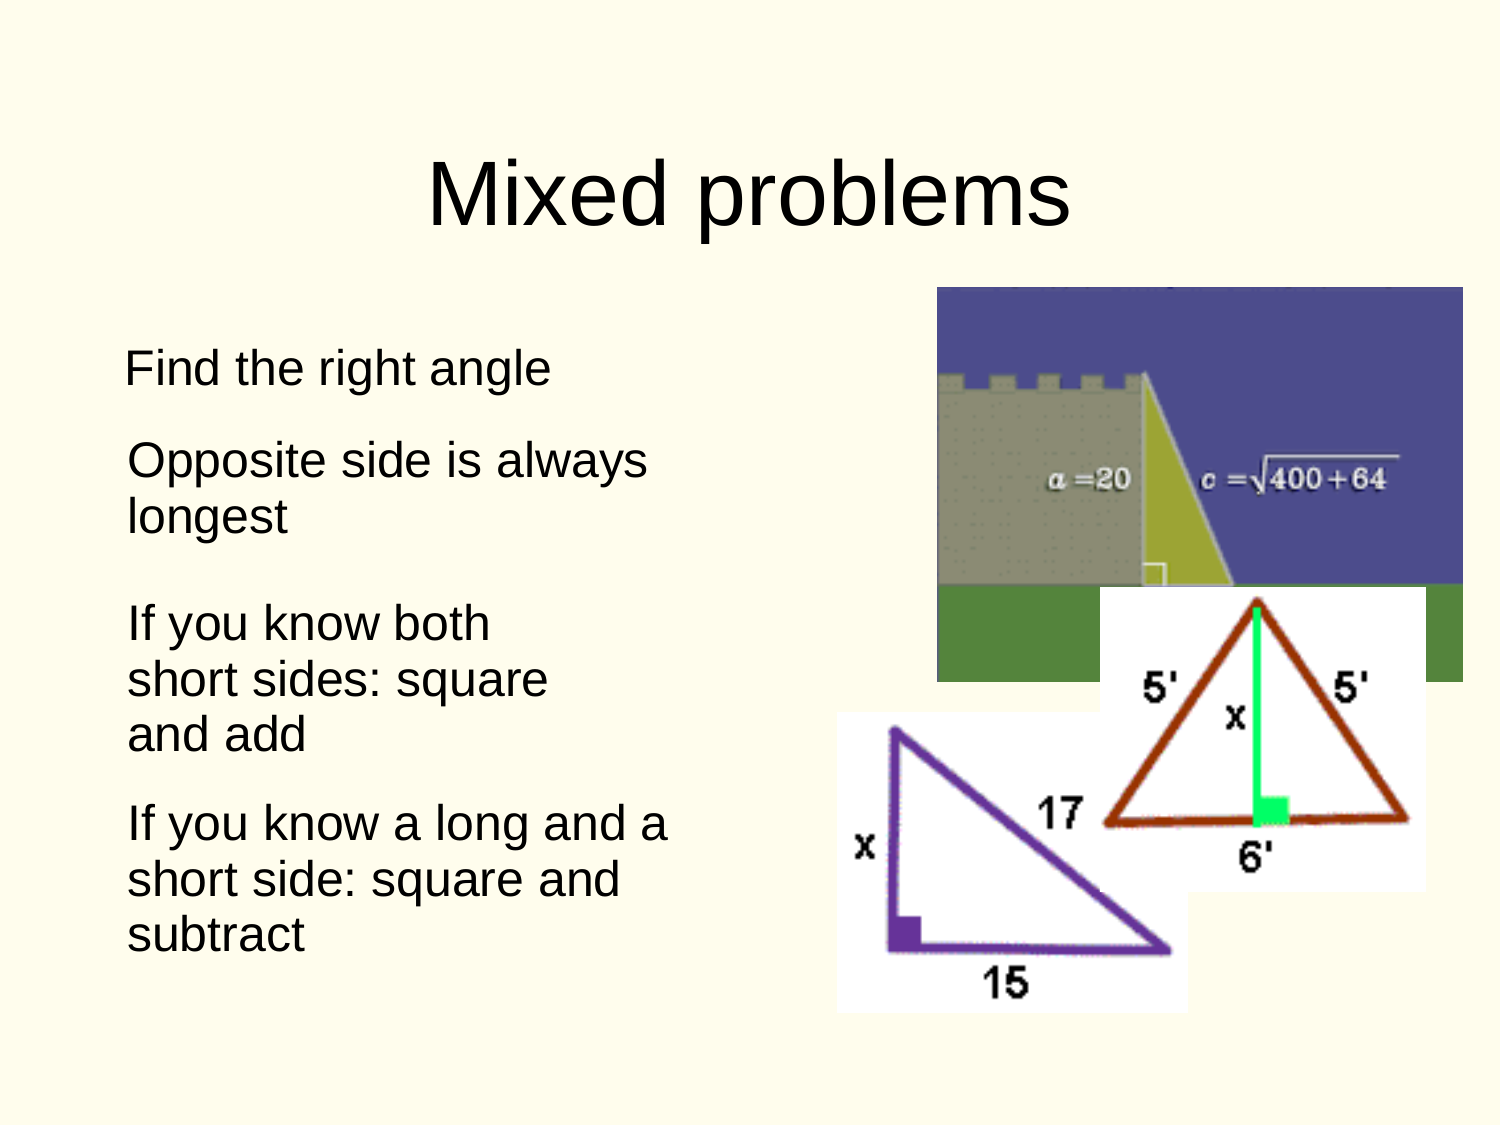

# Mixed problems
Find the right angle
Opposite side is always longest
If you know both short sides: square and add
If you know a long and a short side: square and subtract